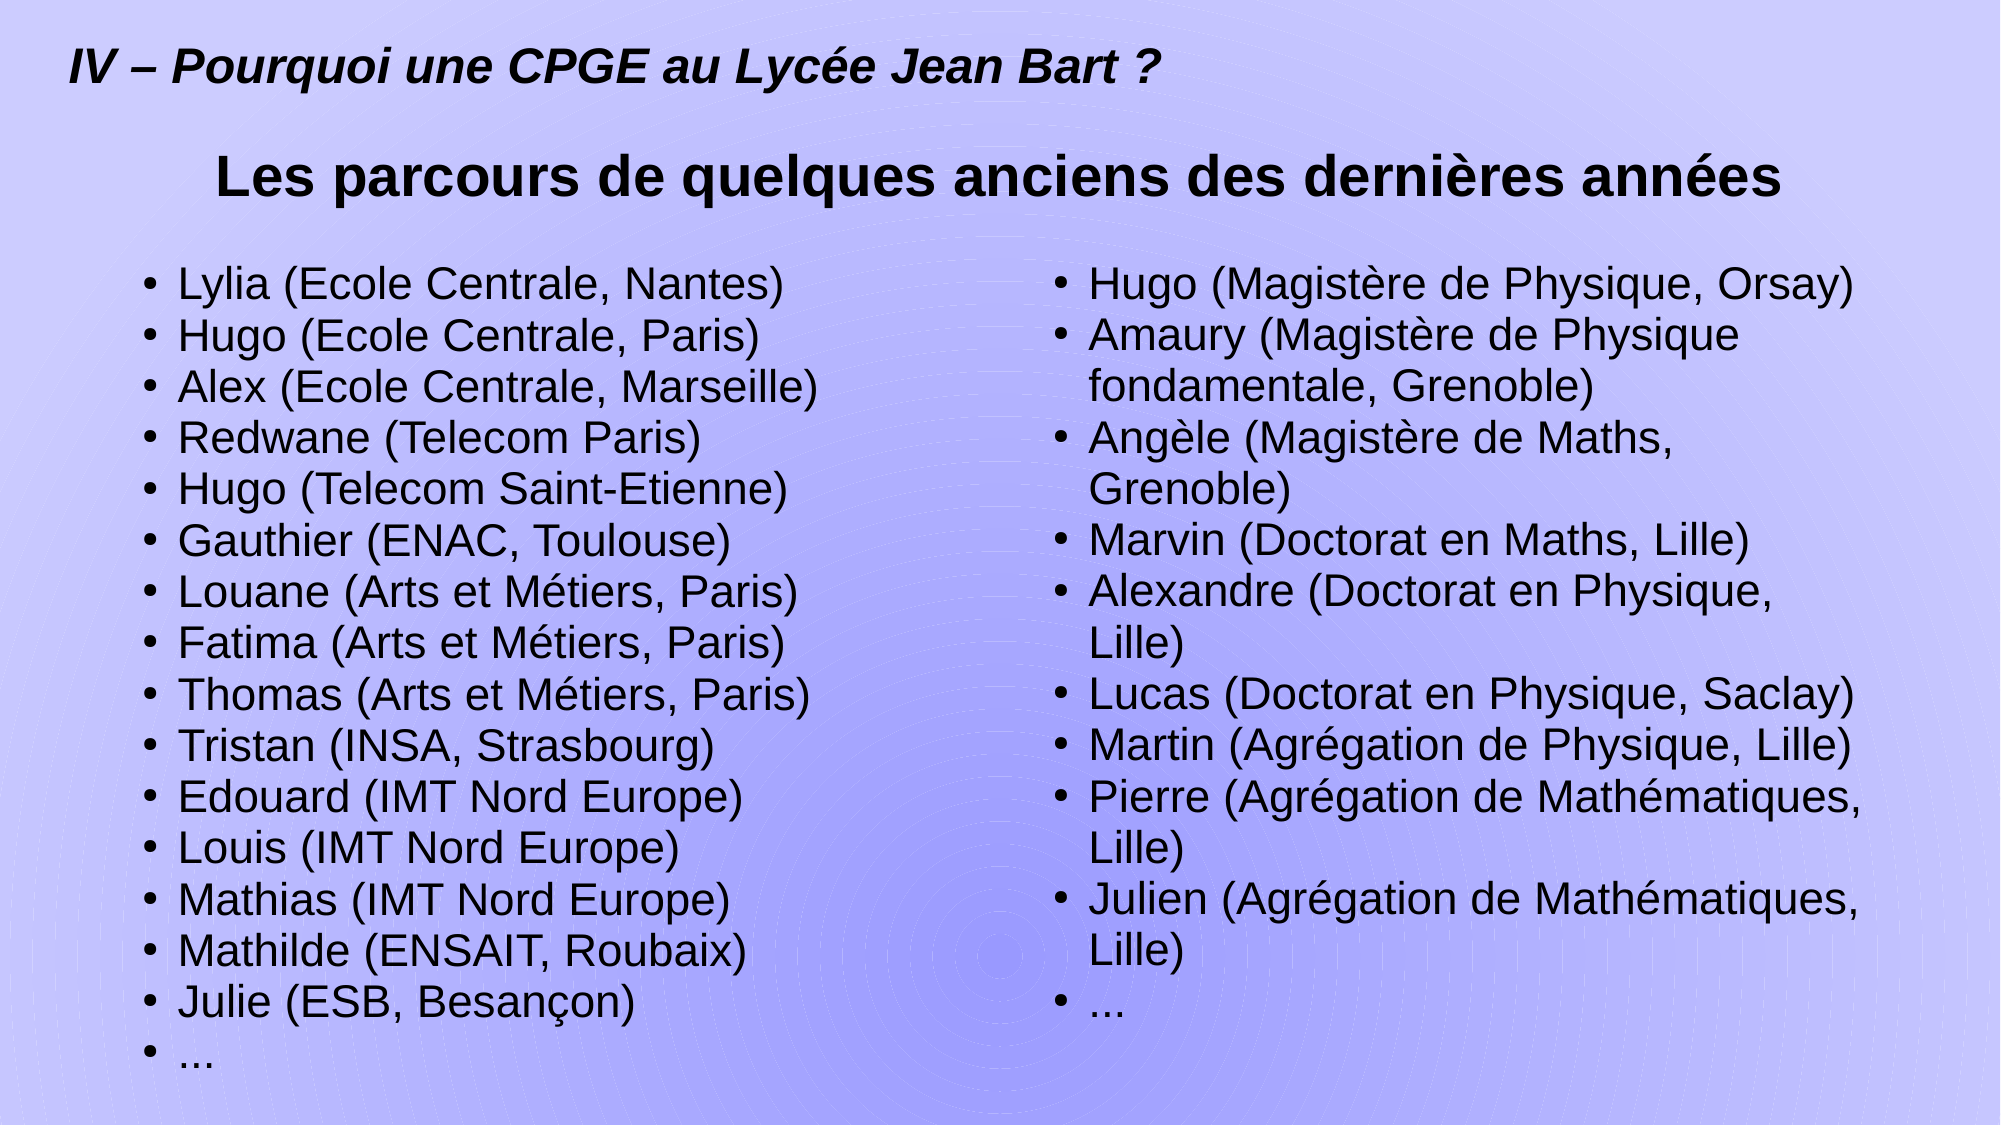

IV – Pourquoi une CPGE au Lycée Jean Bart ?
Les parcours de quelques anciens des dernières années
Hugo (Magistère de Physique, Orsay)
Amaury (Magistère de Physique fondamentale, Grenoble)
Angèle (Magistère de Maths, Grenoble)
Marvin (Doctorat en Maths, Lille)
Alexandre (Doctorat en Physique, Lille)
Lucas (Doctorat en Physique, Saclay)
Martin (Agrégation de Physique, Lille)
Pierre (Agrégation de Mathématiques, Lille)
Julien (Agrégation de Mathématiques, Lille)
...
Lylia (Ecole Centrale, Nantes)
Hugo (Ecole Centrale, Paris)
Alex (Ecole Centrale, Marseille)
Redwane (Telecom Paris)
Hugo (Telecom Saint-Etienne)
Gauthier (ENAC, Toulouse)
Louane (Arts et Métiers, Paris)
Fatima (Arts et Métiers, Paris)
Thomas (Arts et Métiers, Paris)
Tristan (INSA, Strasbourg)
Edouard (IMT Nord Europe)
Louis (IMT Nord Europe)
Mathias (IMT Nord Europe)
Mathilde (ENSAIT, Roubaix)
Julie (ESB, Besançon)
...